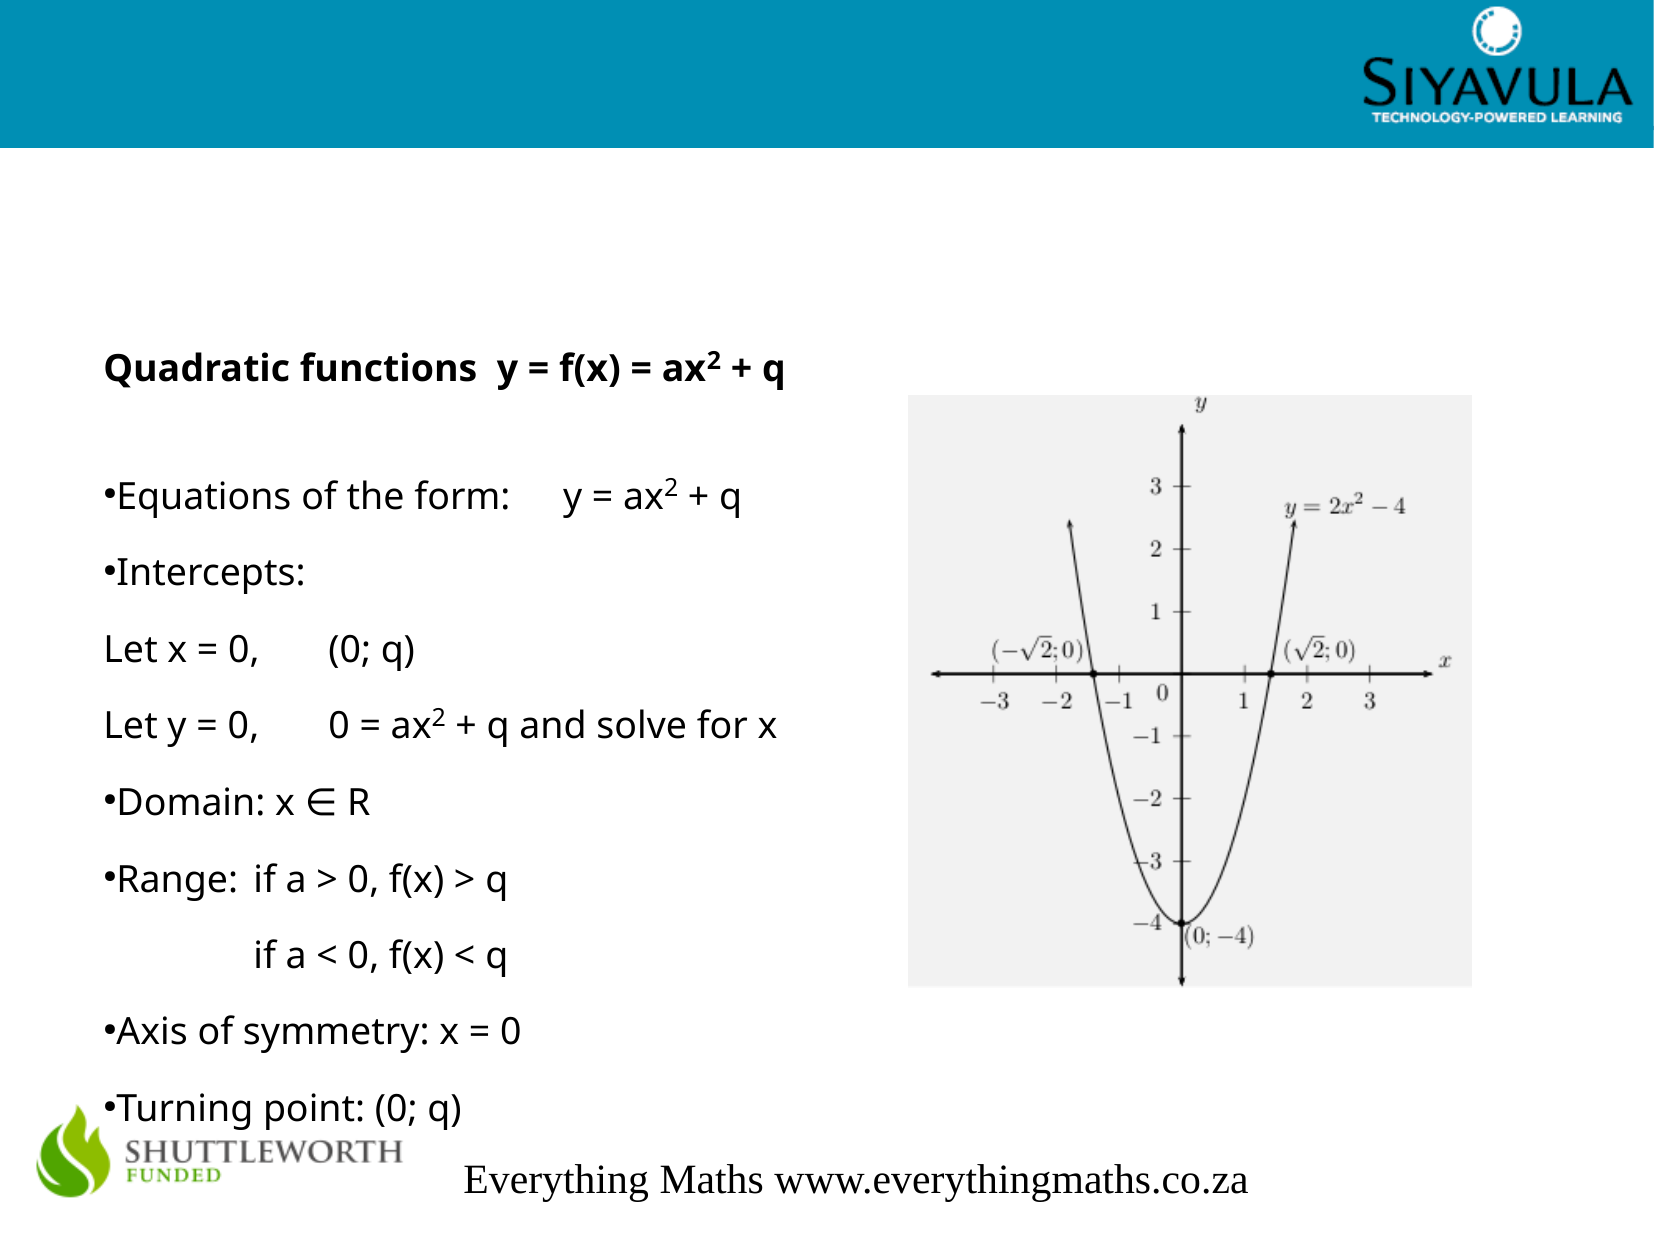

Quadratic functions y = f(x) = ax2 + q
Equations of the form:	 y = ax2 + q
Intercepts:
Let x = 0,	(0; q)
Let y = 0,	0 = ax2 + q and solve for x
Domain: x ∈ R
Range: 	if a > 0, f(x) > q
		if a < 0, f(x) < q
Axis of symmetry: x = 0
Turning point: (0; q)
Everything Maths www.everythingmaths.co.za